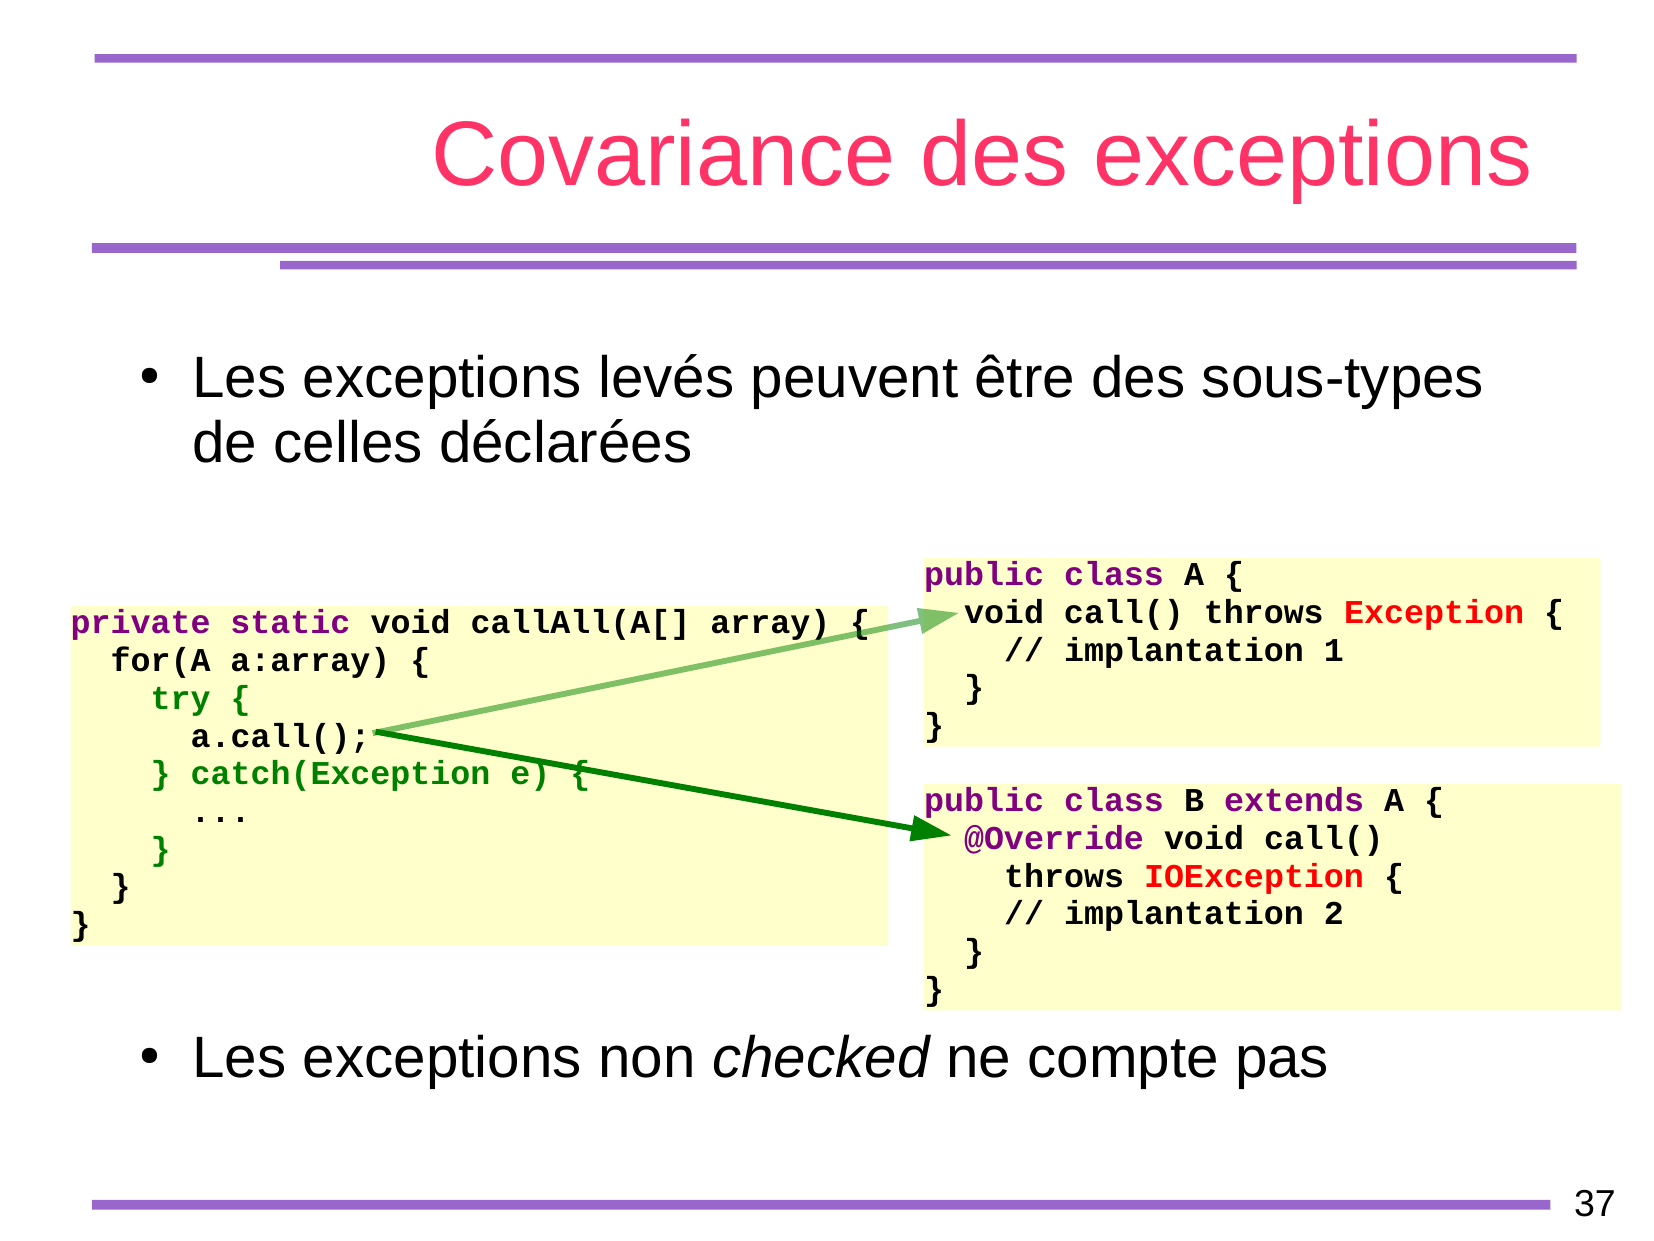

# Covariance des exceptions
Les exceptions levés peuvent être des sous-types de celles déclarées
Les exceptions non checked ne compte pas
public class A {
 void call() throws Exception {
 // implantation 1
 }
}
private static void callAll(A[] array) {
 for(A a:array) {
 try {
 a.call();
 } catch(Exception e) {
 ...
 }
 }
}
public class B extends A {
 @Override void call()
 throws IOException {
 // implantation 2
 }
}